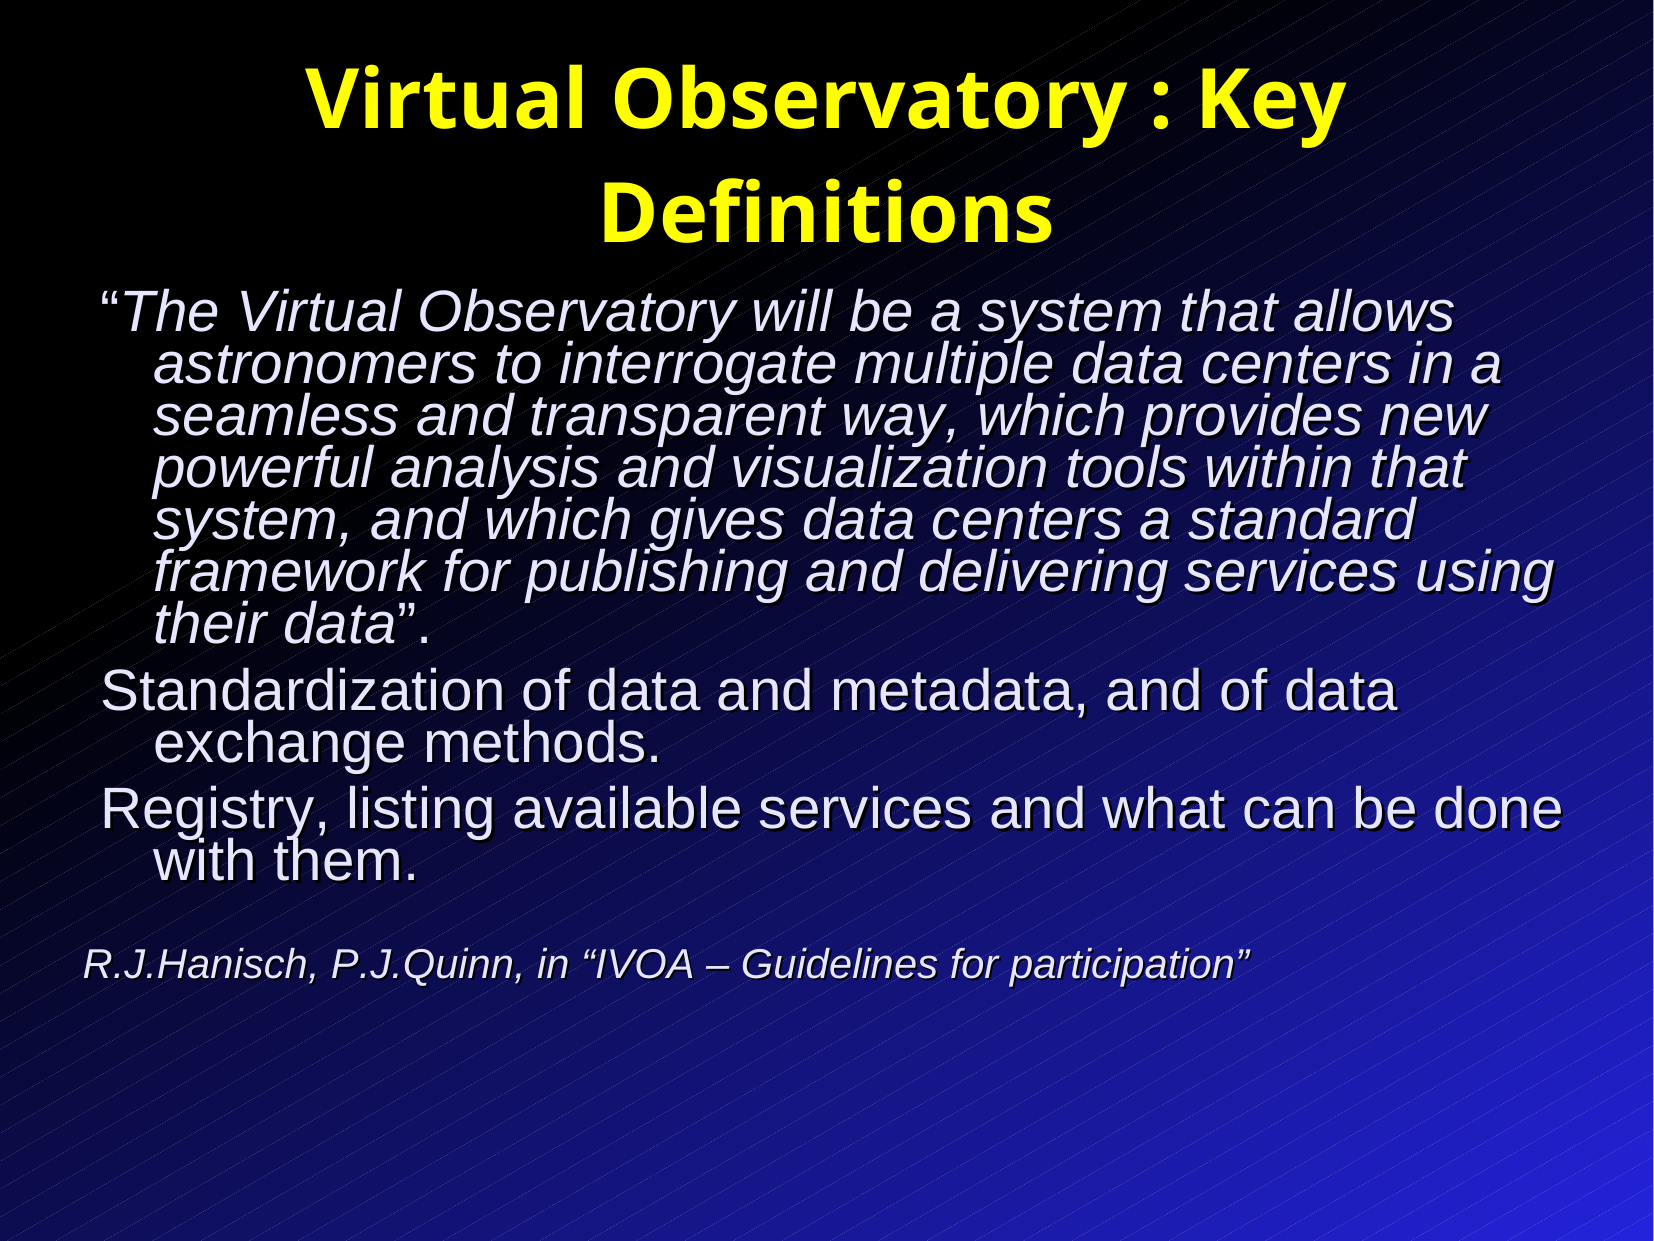

# Virtual Observatory : Key Definitions
“The Virtual Observatory will be a system that allows astronomers to interrogate multiple data centers in a seamless and transparent way, which provides new powerful analysis and visualization tools within that system, and which gives data centers a standard framework for publishing and delivering services using their data”.
Standardization of data and metadata, and of data exchange methods.
Registry, listing available services and what can be done with them.
R.J.Hanisch, P.J.Quinn, in “IVOA – Guidelines for participation”